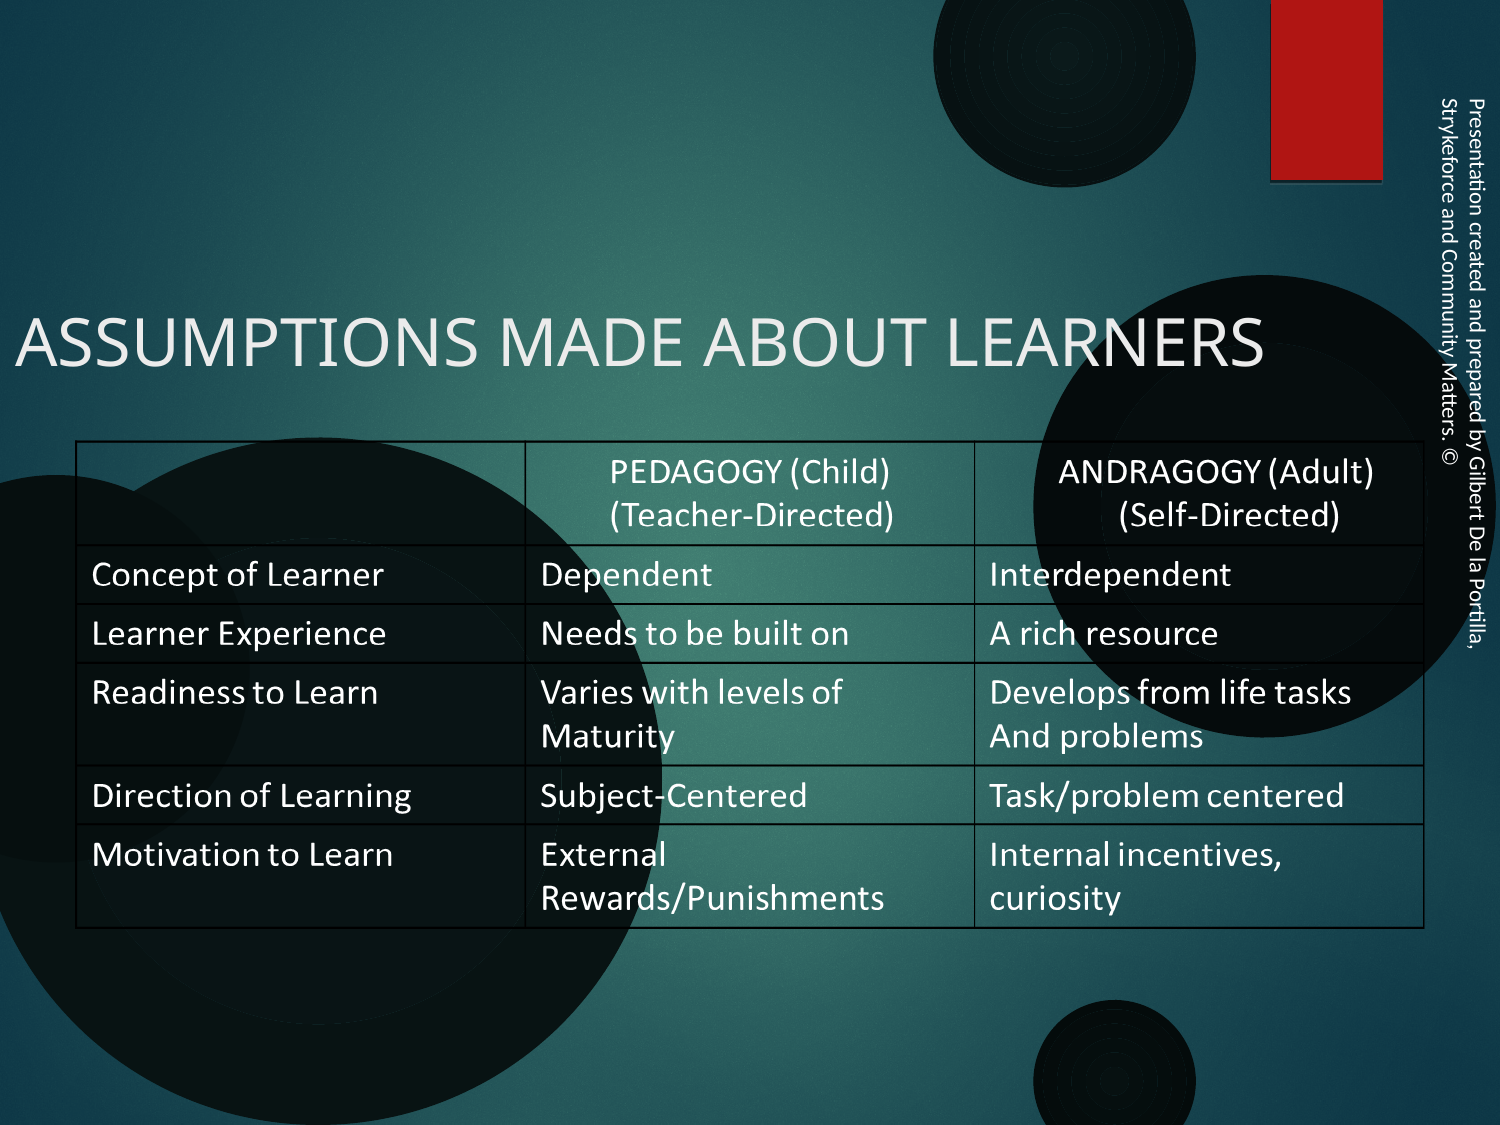

# ASSUMPTIONS MADE ABOUT LEARNERS
Presentation created and prepared by Gilbert De la Portilla, Strykeforce and Community Matters. ©